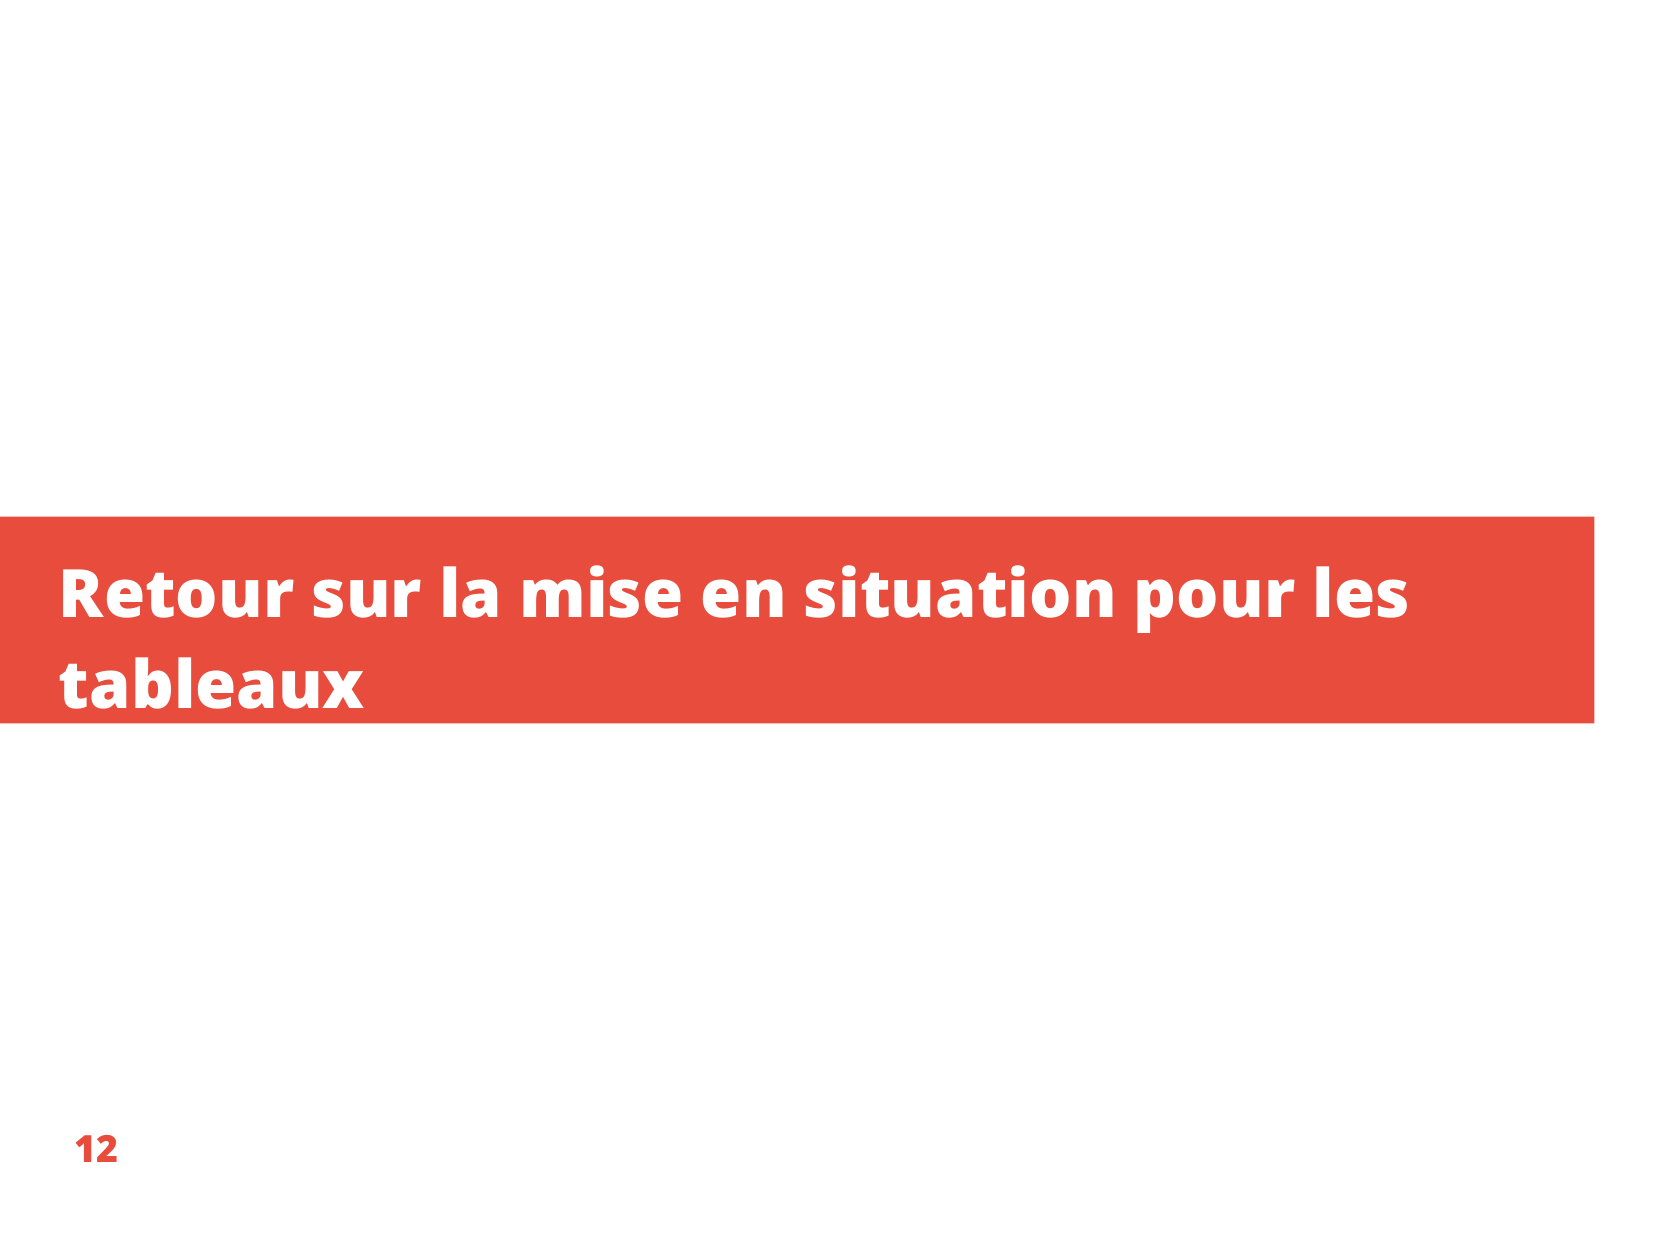

# Retour sur la mise en situation pour les tableaux
12